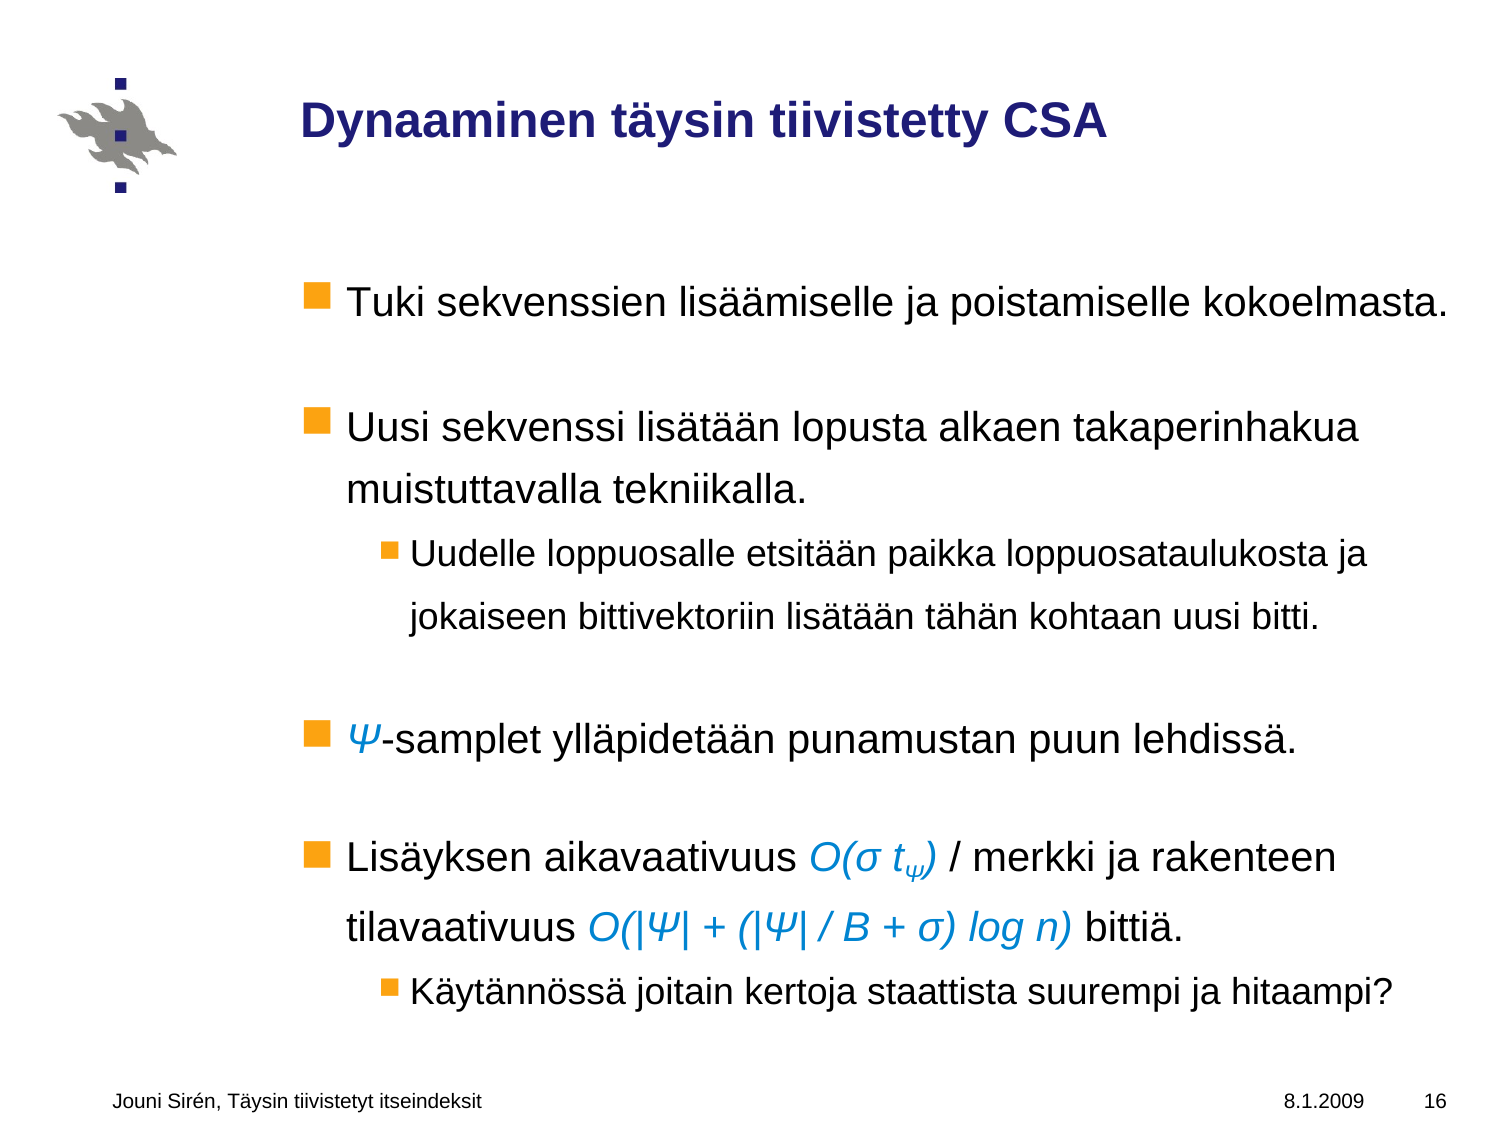

# Dynaaminen täysin tiivistetty CSA
Tuki sekvenssien lisäämiselle ja poistamiselle kokoelmasta.
Uusi sekvenssi lisätään lopusta alkaen takaperinhakua muistuttavalla tekniikalla.
Uudelle loppuosalle etsitään paikka loppuosataulukosta ja jokaiseen bittivektoriin lisätään tähän kohtaan uusi bitti.
Ψ-samplet ylläpidetään punamustan puun lehdissä.
Lisäyksen aikavaativuus O(σ tΨ) / merkki ja rakenteen tilavaativuus O(|Ψ| + (|Ψ| / B + σ) log n) bittiä.
Käytännössä joitain kertoja staattista suurempi ja hitaampi?
Jouni Sirén, Täysin tiivistetyt itseindeksit
8.1.2009
16